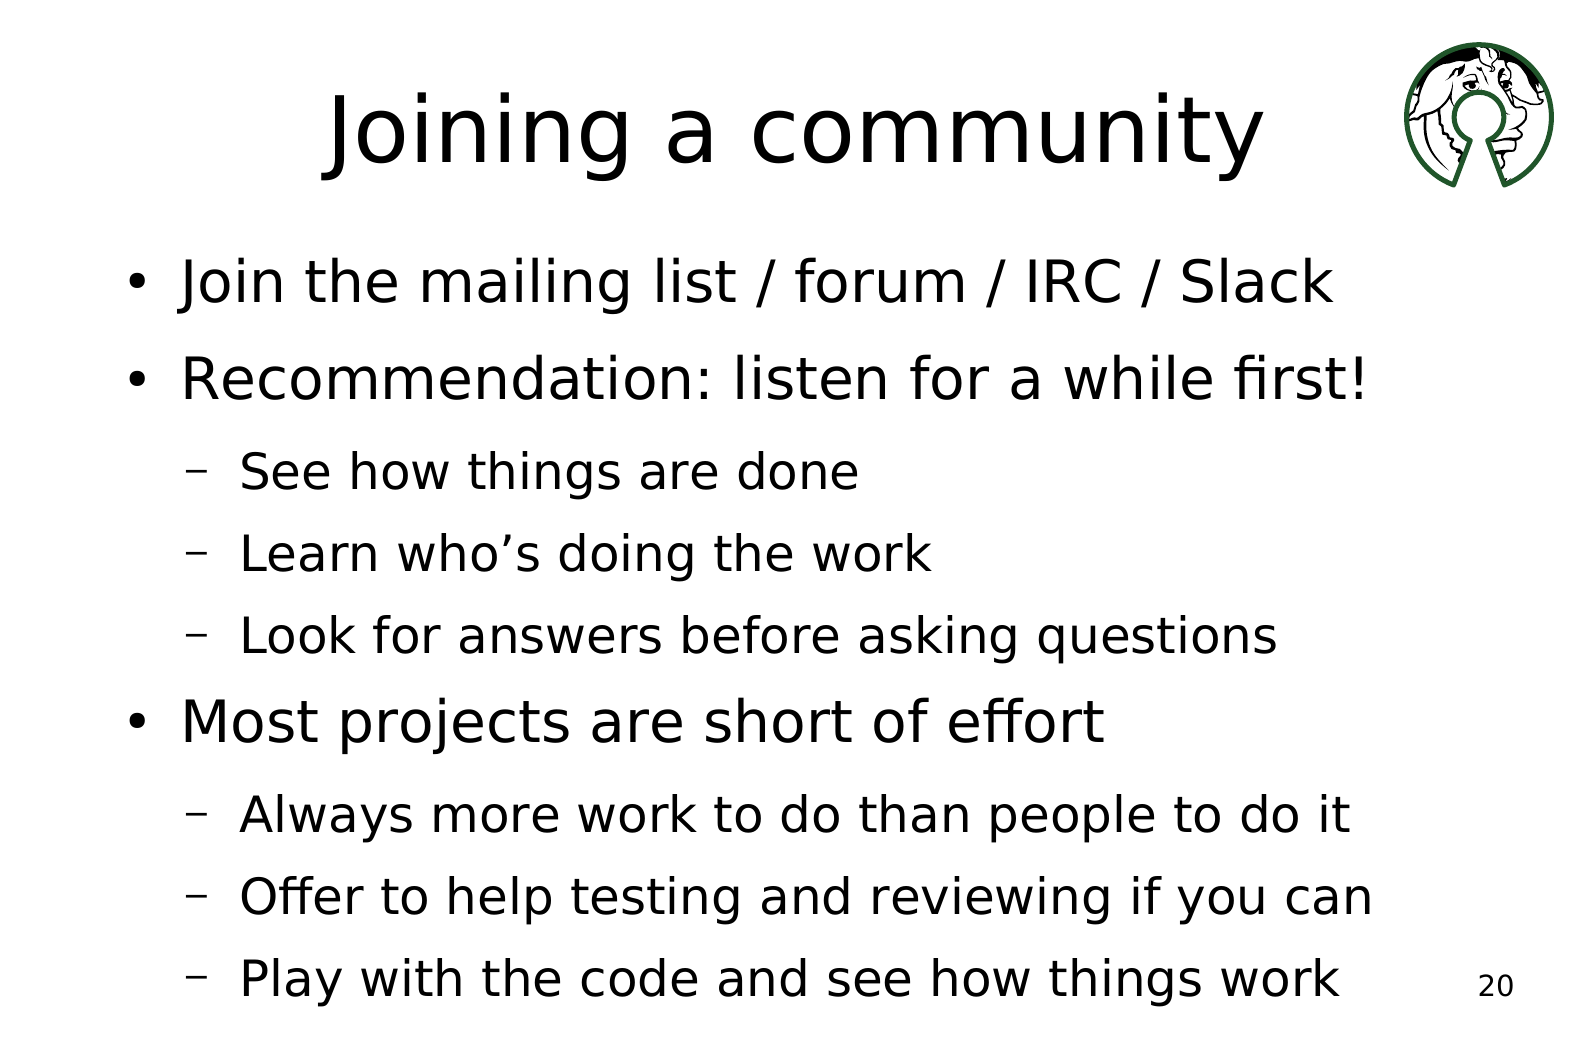

# Joining a community
Join the mailing list / forum / IRC / Slack
Recommendation: listen for a while first!
See how things are done
Learn who’s doing the work
Look for answers before asking questions
Most projects are short of effort
Always more work to do than people to do it
Offer to help testing and reviewing if you can
Play with the code and see how things work
20